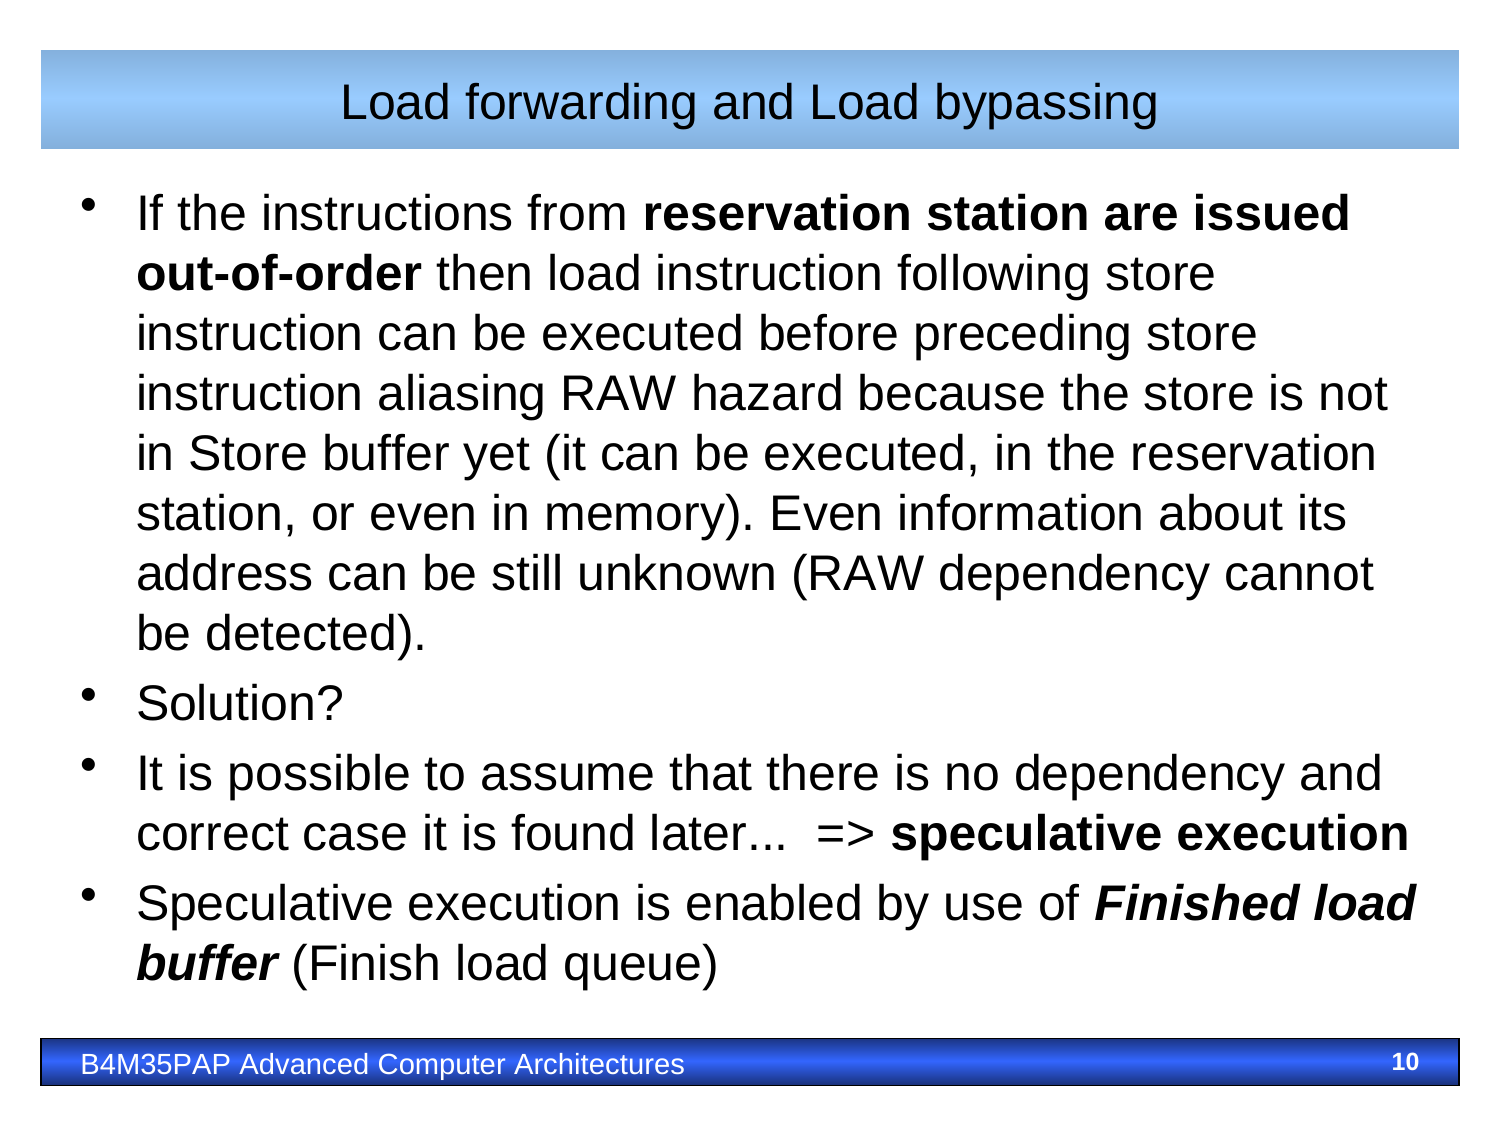

# Load forwarding and Load bypassing
If the instructions from reservation station are issued out-of-order then load instruction following store instruction can be executed before preceding store instruction aliasing RAW hazard because the store is not in Store buffer yet (it can be executed, in the reservation station, or even in memory). Even information about its address can be still unknown (RAW dependency cannot be detected).
Solution?
It is possible to assume that there is no dependency and correct case it is found later... => speculative execution
Speculative execution is enabled by use of Finished load buffer (Finish load queue)